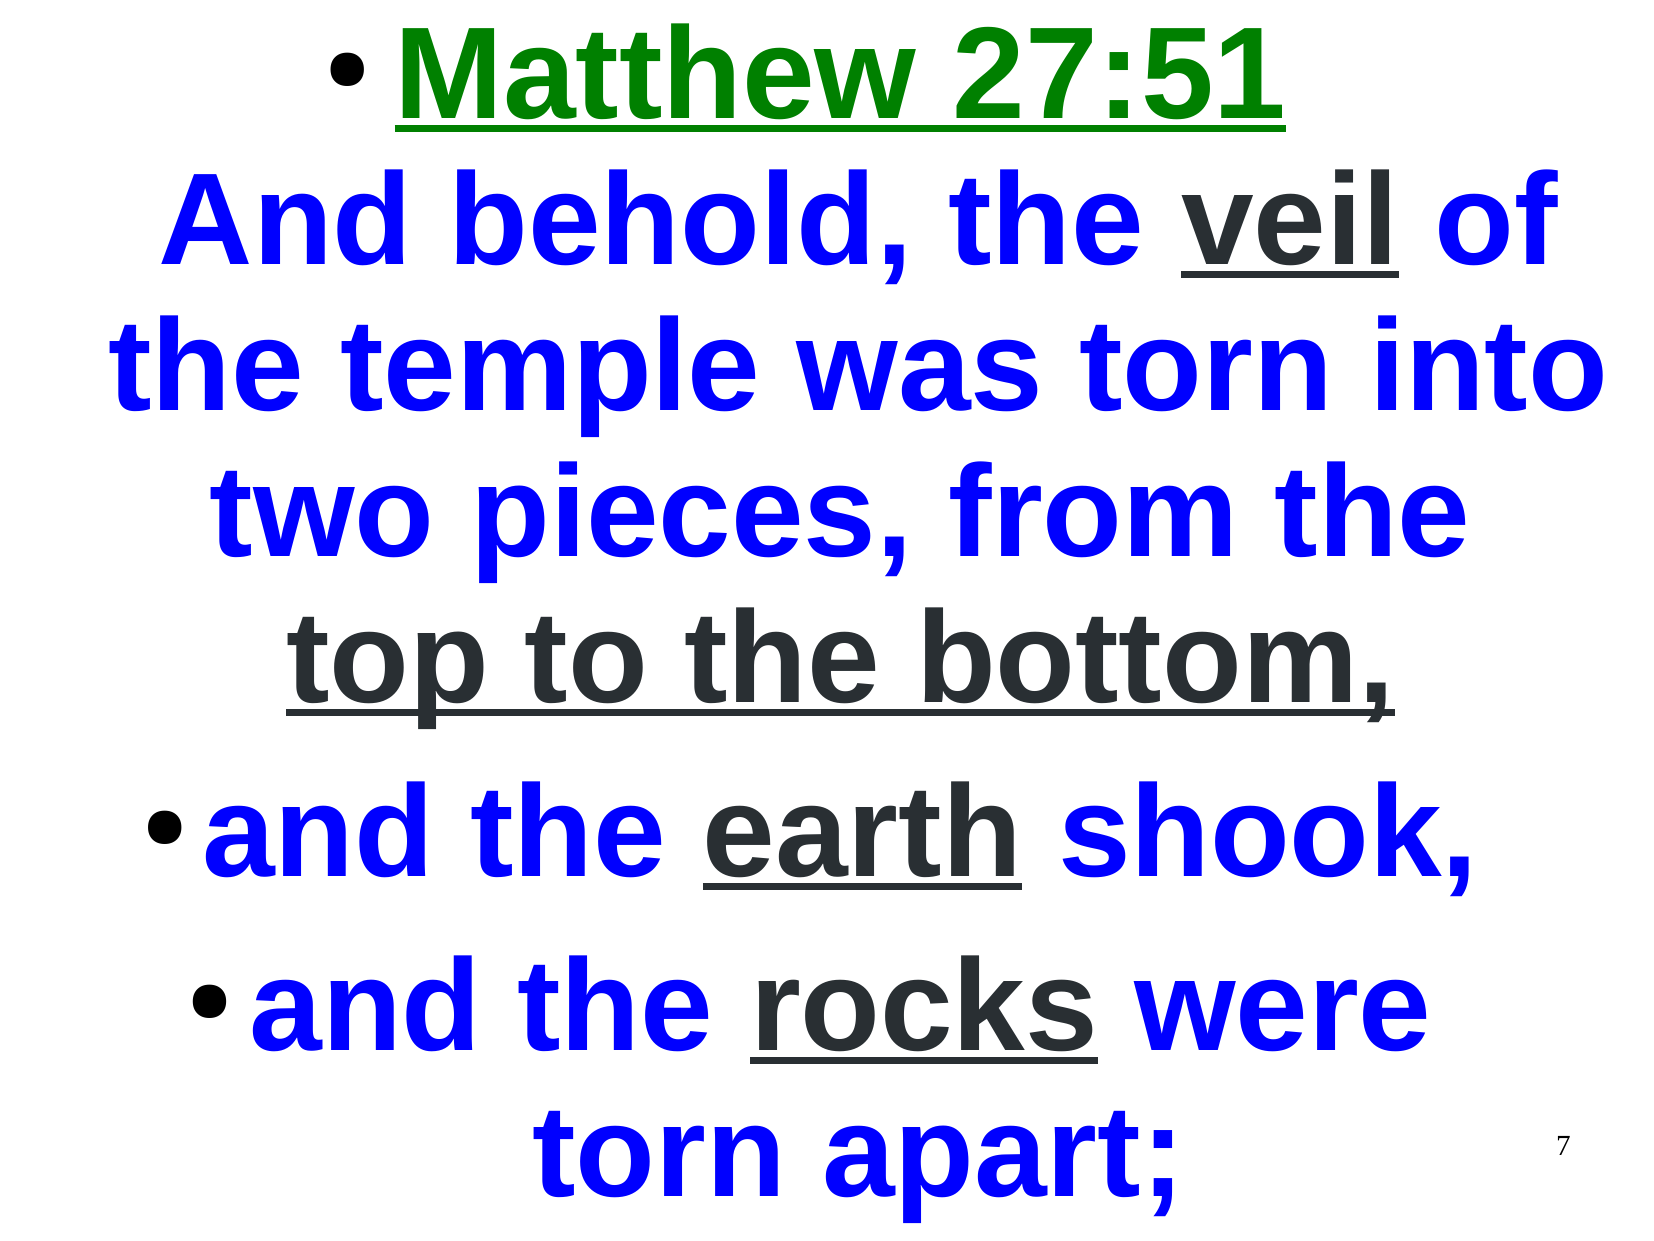

# Matthew 27:51 And behold, the veil of the temple was torn into two pieces, from the top to the bottom,
and the earth shook,
and the rocks were
torn apart;
7